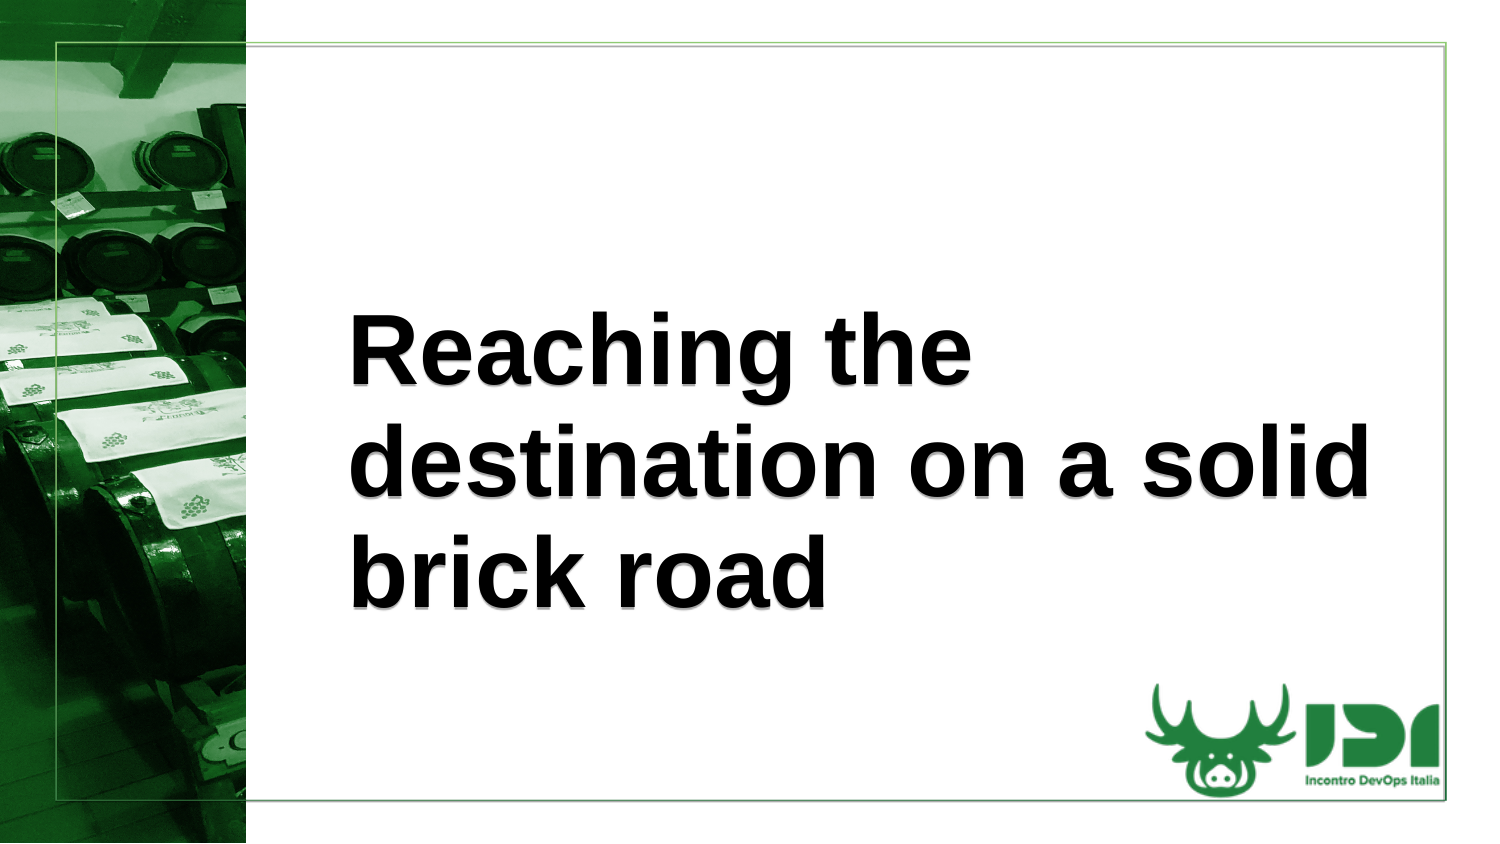

# Reaching the destination on a solid brick road